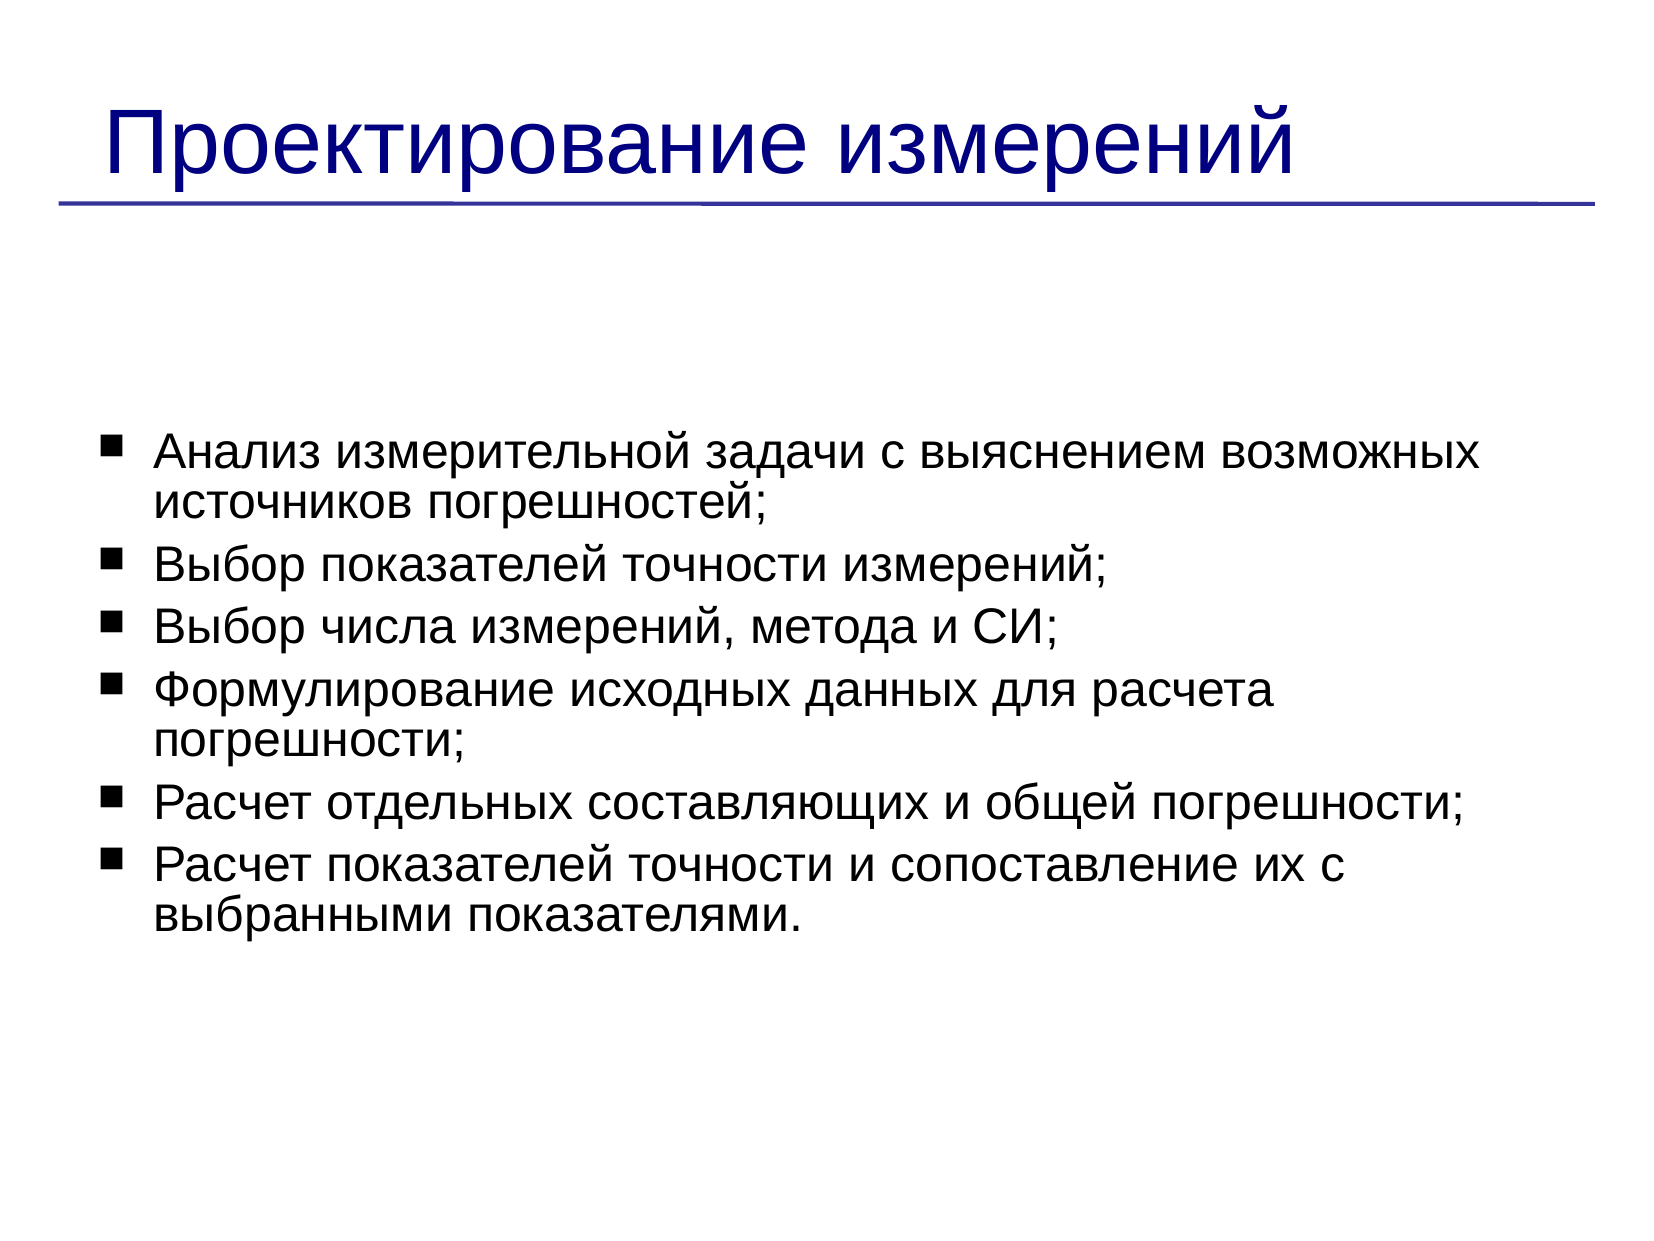

# Проектирование измерений
Анализ измерительной задачи с выяснением возможных источников погрешностей;
Выбор показателей точности измерений;
Выбор числа измерений, метода и СИ;
Формулирование исходных данных для расчета погрешности;
Расчет отдельных составляющих и общей погрешности;
Расчет показателей точности и сопоставление их с выбранными показателями.